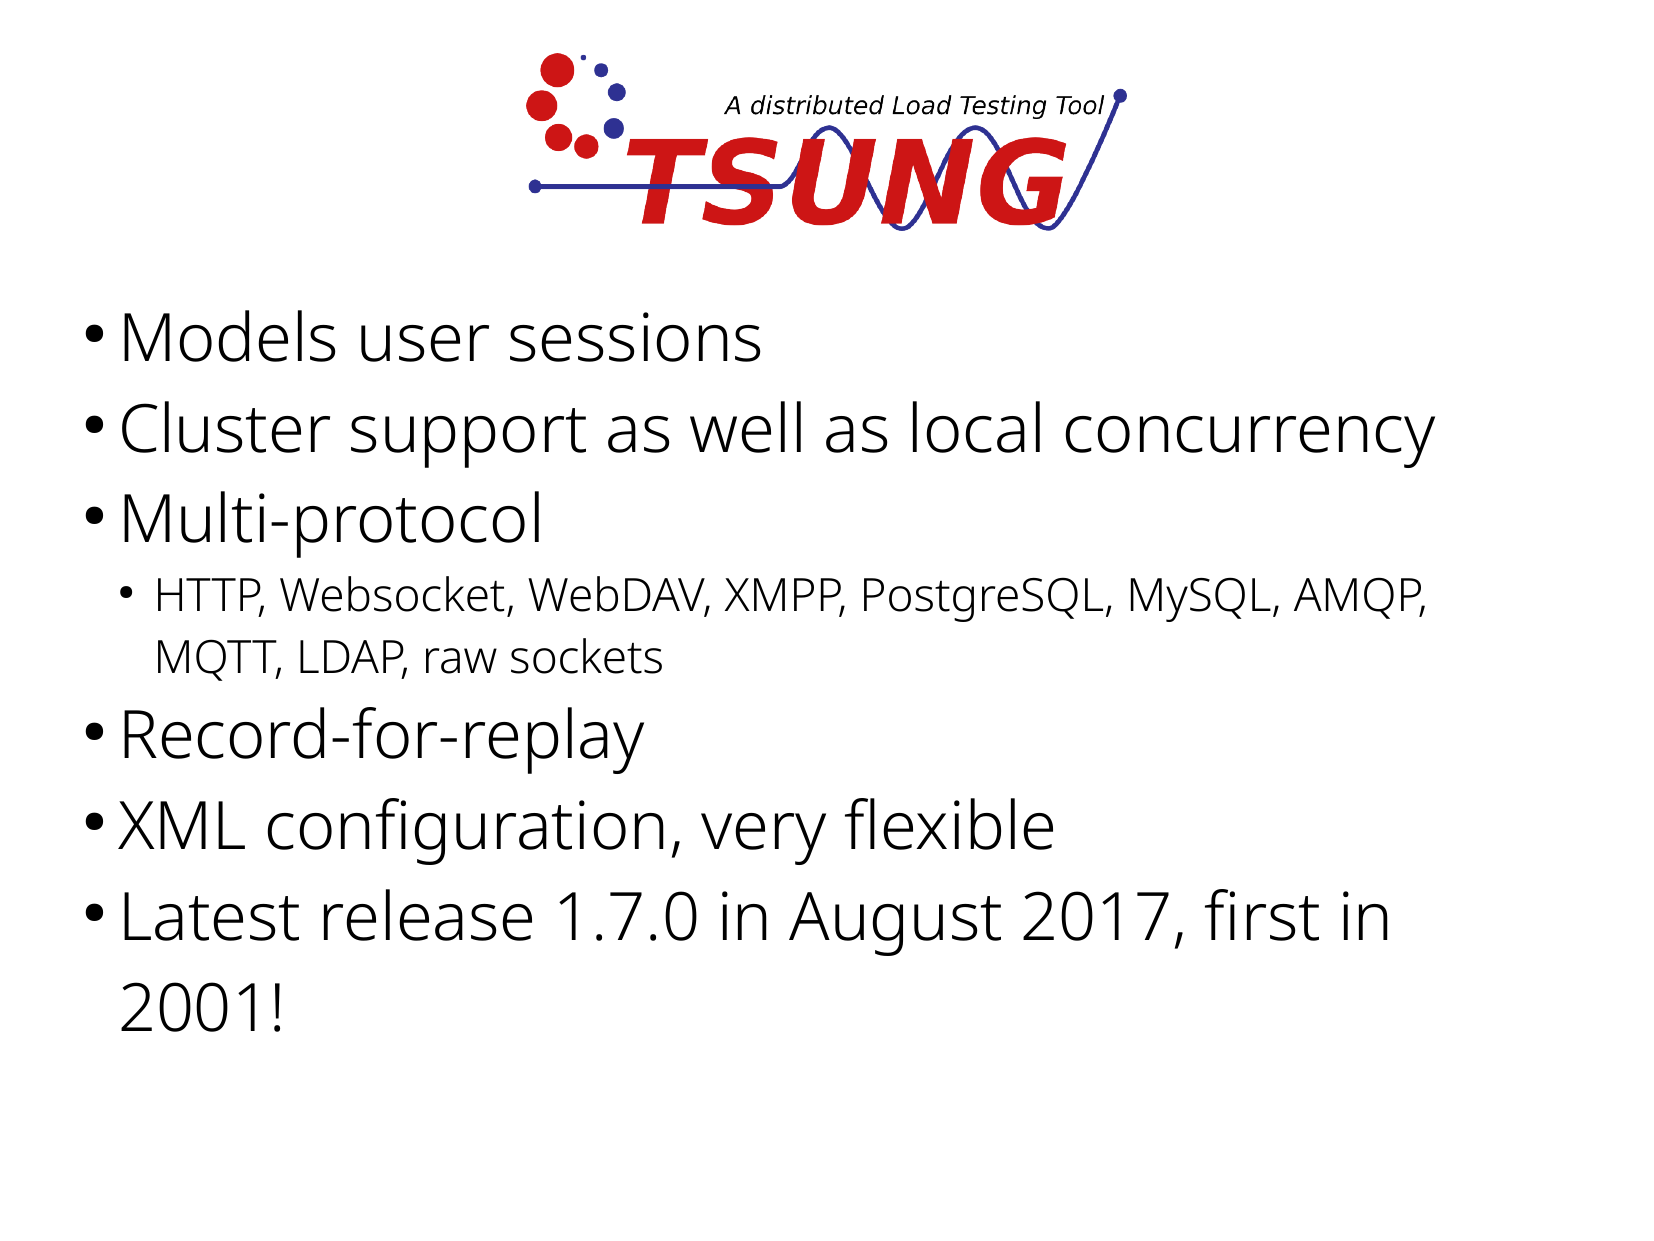

#
Models user sessions
Cluster support as well as local concurrency
Multi-protocol
HTTP, Websocket, WebDAV, XMPP, PostgreSQL, MySQL, AMQP, MQTT, LDAP, raw sockets
Record-for-replay
XML configuration, very flexible
Latest release 1.7.0 in August 2017, first in 2001!